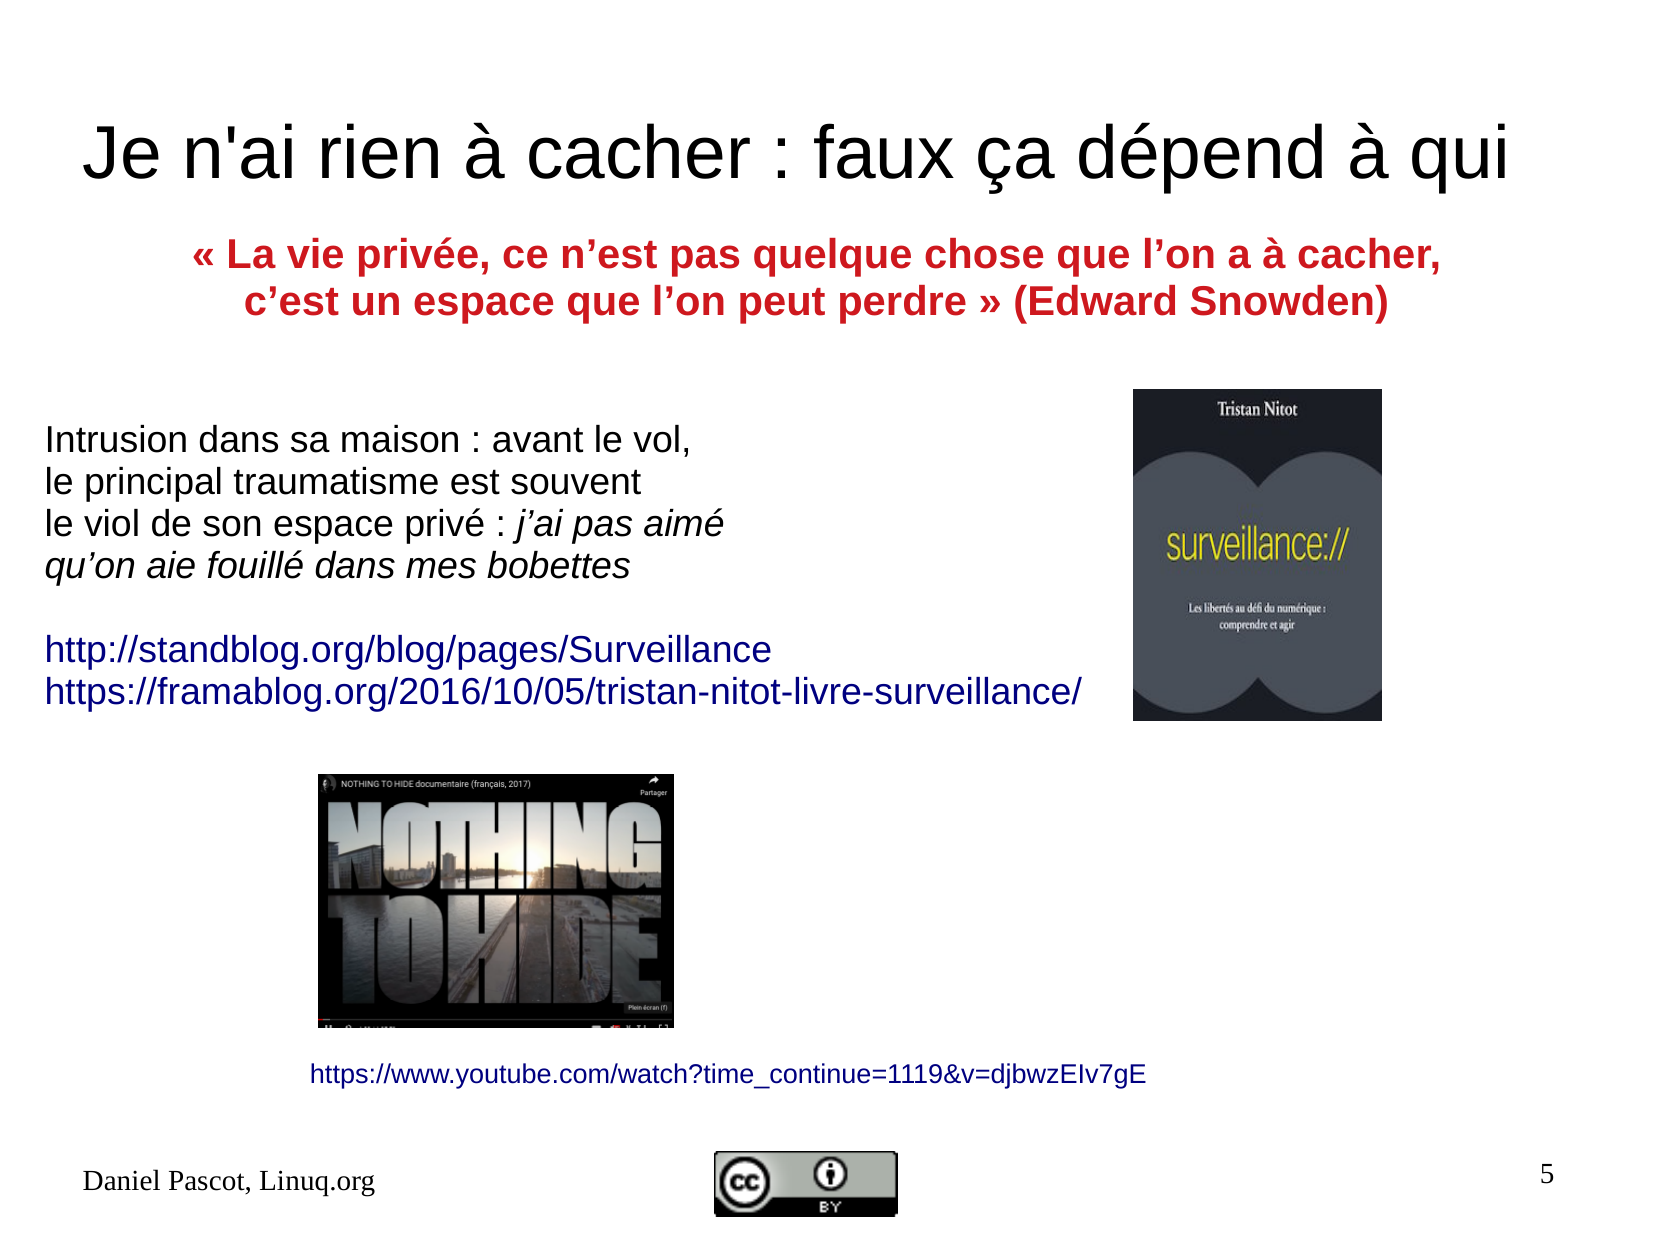

# Je n'ai rien à cacher : faux ça dépend à qui
« La vie privée, ce n’est pas quelque chose que l’on a à cacher, c’est un espace que l’on peut perdre » (Edward Snowden)
Intrusion dans sa maison : avant le vol,
le principal traumatisme est souvent
le viol de son espace privé : j’ai pas aimé
qu’on aie fouillé dans mes bobettes
http://standblog.org/blog/pages/Surveillance
https://framablog.org/2016/10/05/tristan-nitot-livre-surveillance/
https://www.youtube.com/watch?time_continue=1119&v=djbwzEIv7gE
5
15-08- 2018